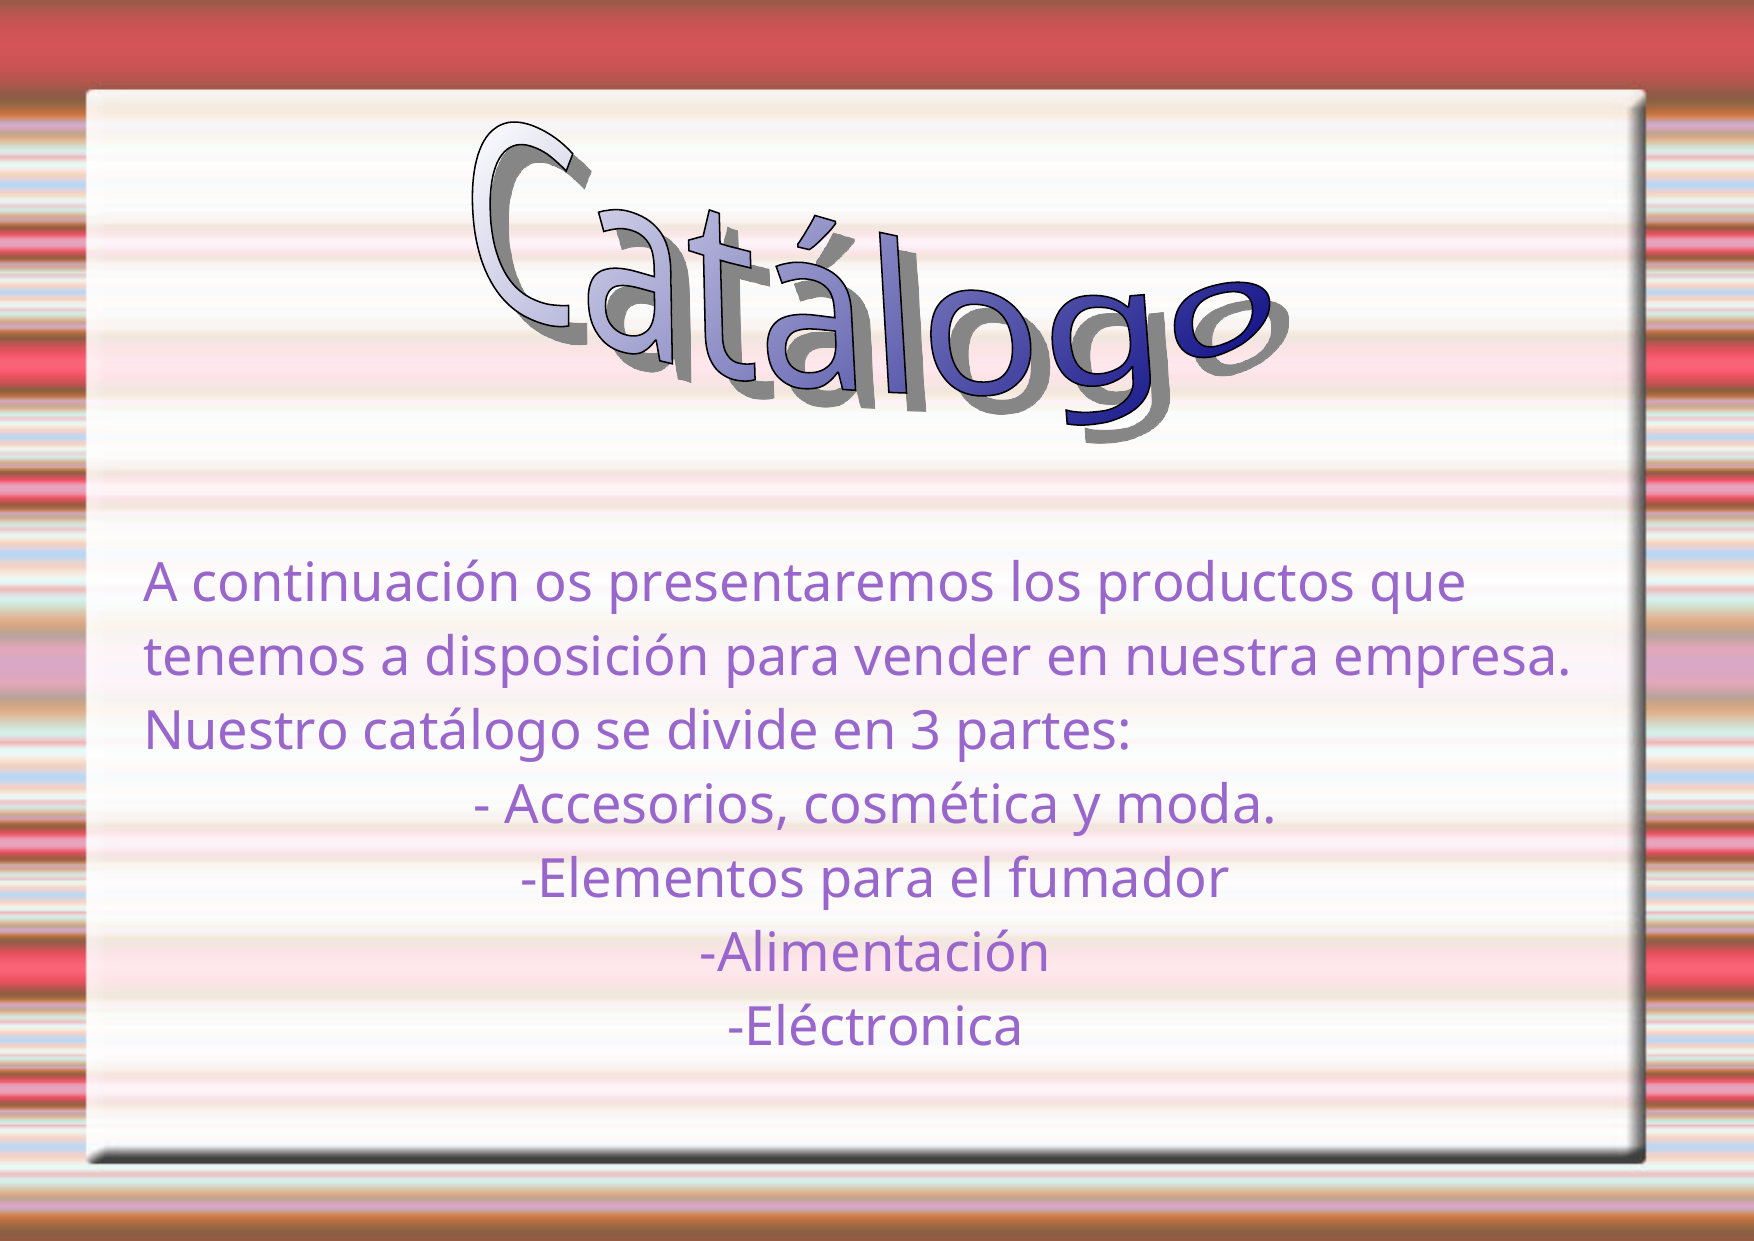

Catálogo
# A continuación os presentaremos los productos que tenemos a disposición para vender en nuestra empresa. Nuestro catálogo se divide en 3 partes:
- Accesorios, cosmética y moda.
-Elementos para el fumador
-Alimentación
-Eléctronica